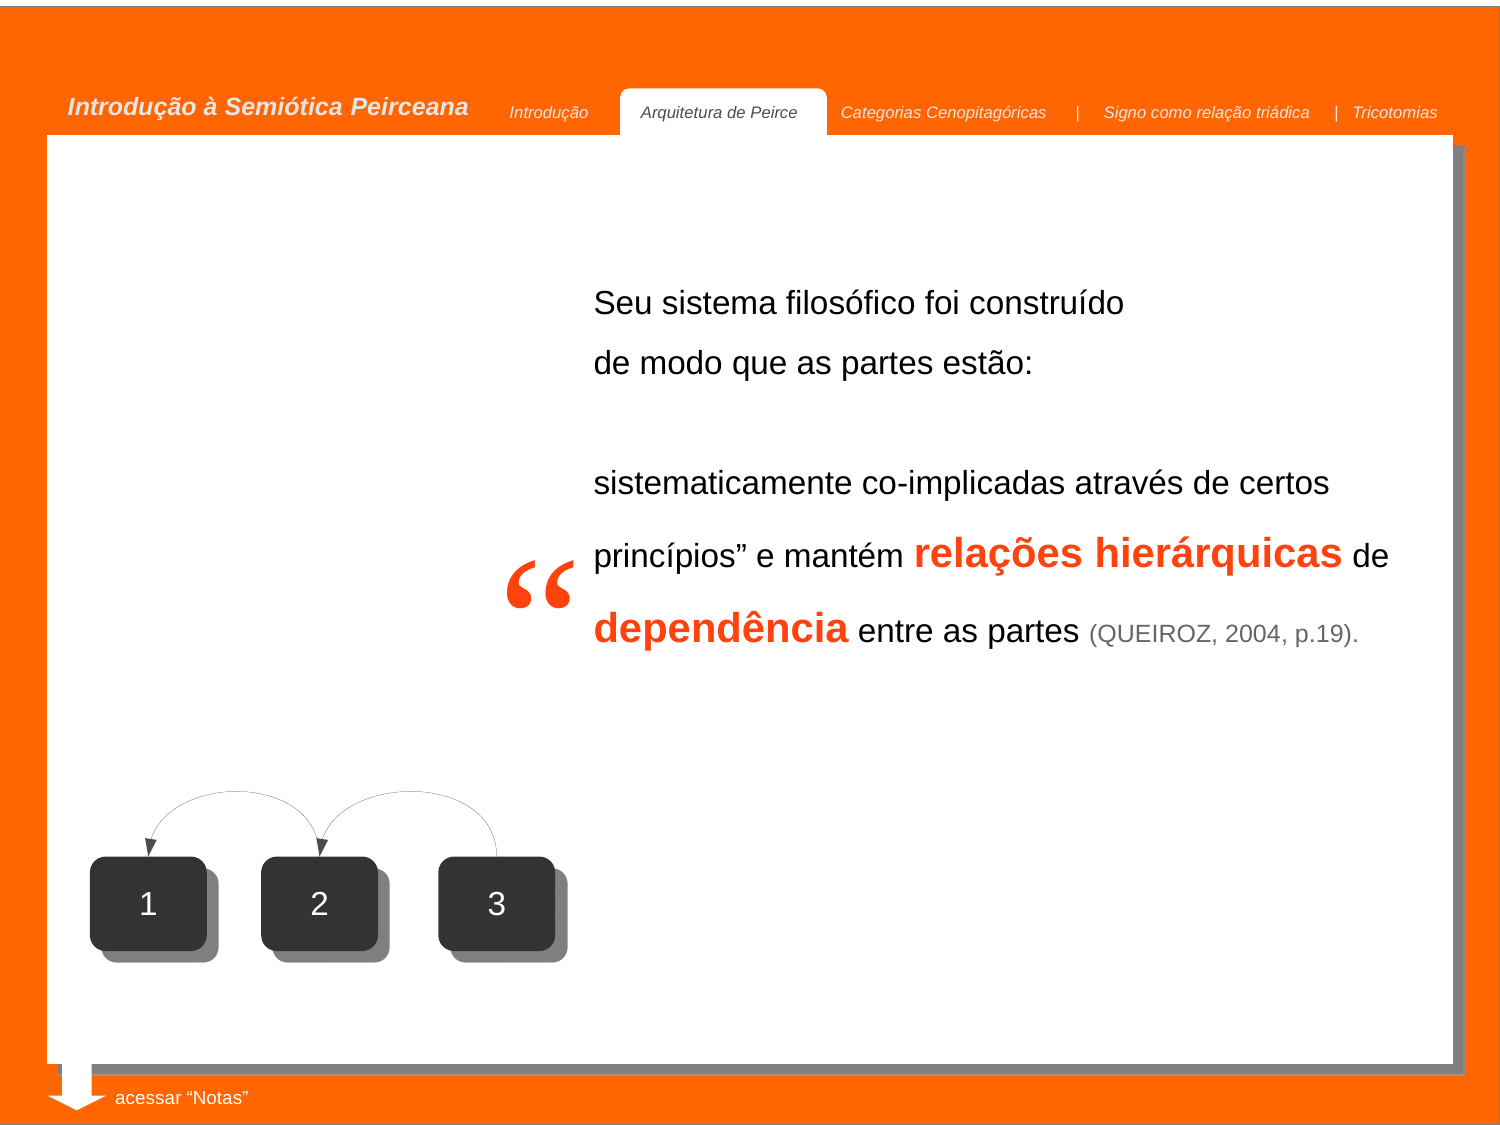

Seu sistema filosófico foi construído
de modo que as partes estão:
sistematicamente co-implicadas através de certos princípios” e mantém relações hierárquicas de dependência entre as partes (QUEIROZ, 2004, p.19).
“
1
2
3
acessar “Notas”